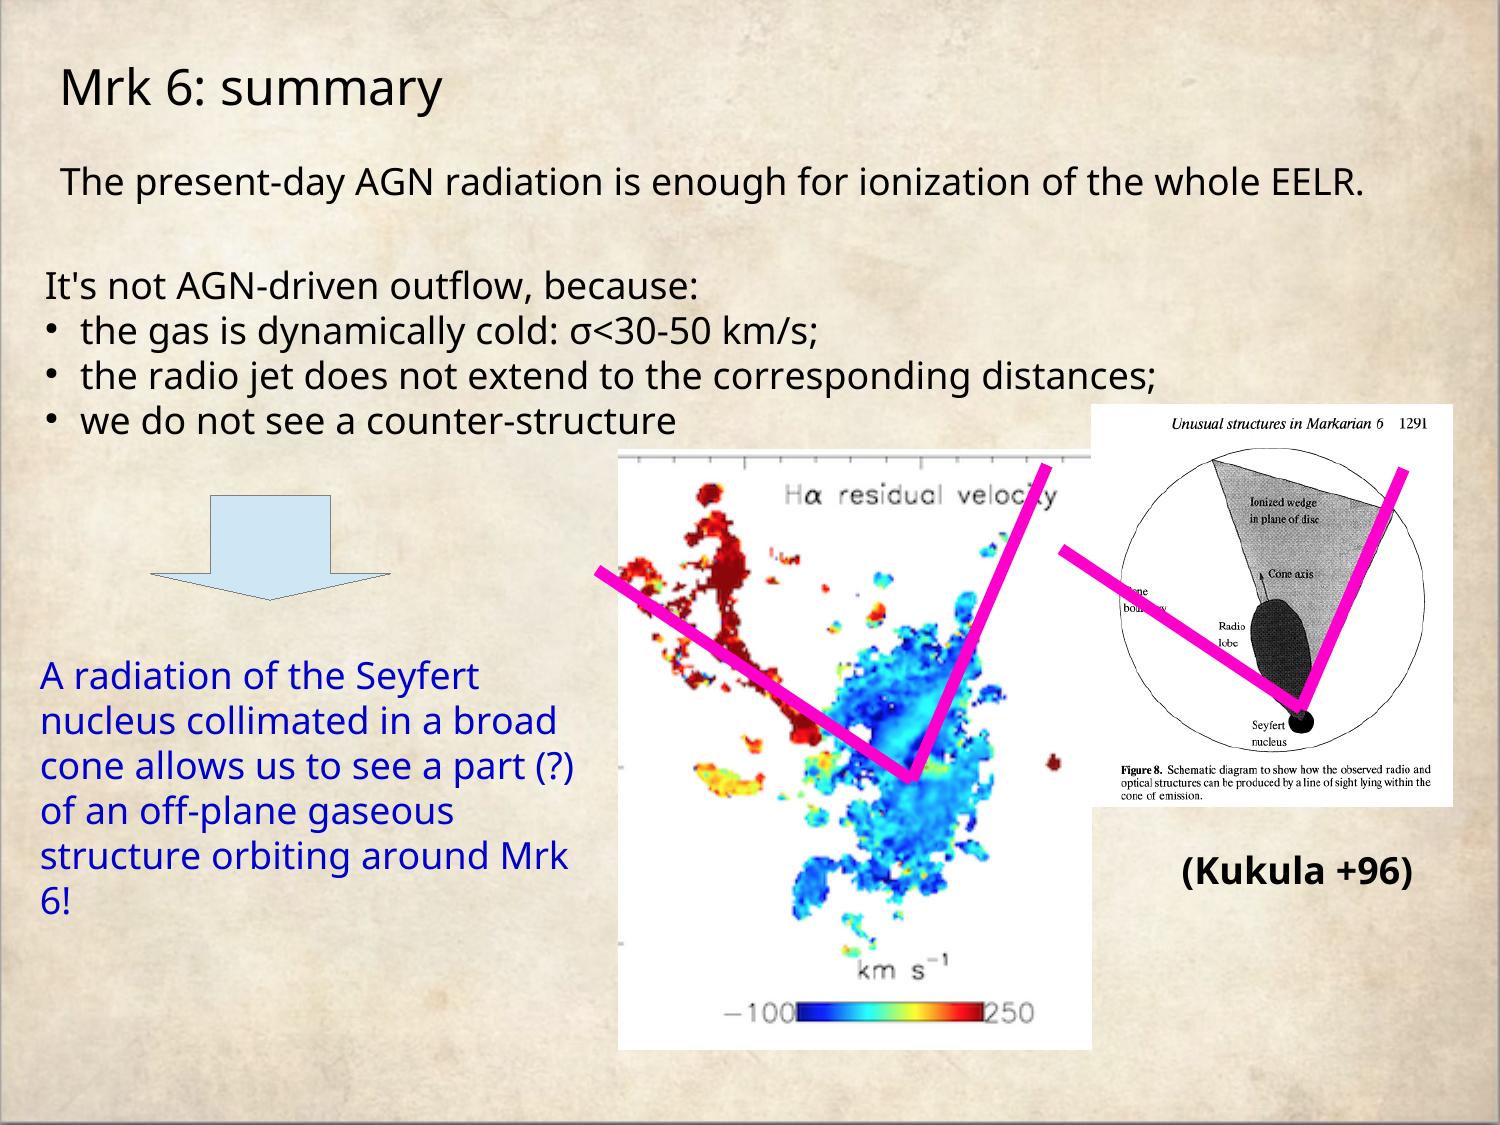

# Mrk 6: summary
The present-day AGN radiation is enough for ionization of the whole EELR.
It's not AGN-driven outflow, because:
the gas is dynamically cold: σ<30-50 km/s;
the radio jet does not extend to the corresponding distances;
we do not see a counter-structure
A radiation of the Seyfert nucleus collimated in a broad cone allows us to see a part (?) of an off-plane gaseous structure orbiting around Mrk 6!
(Kukula +96)